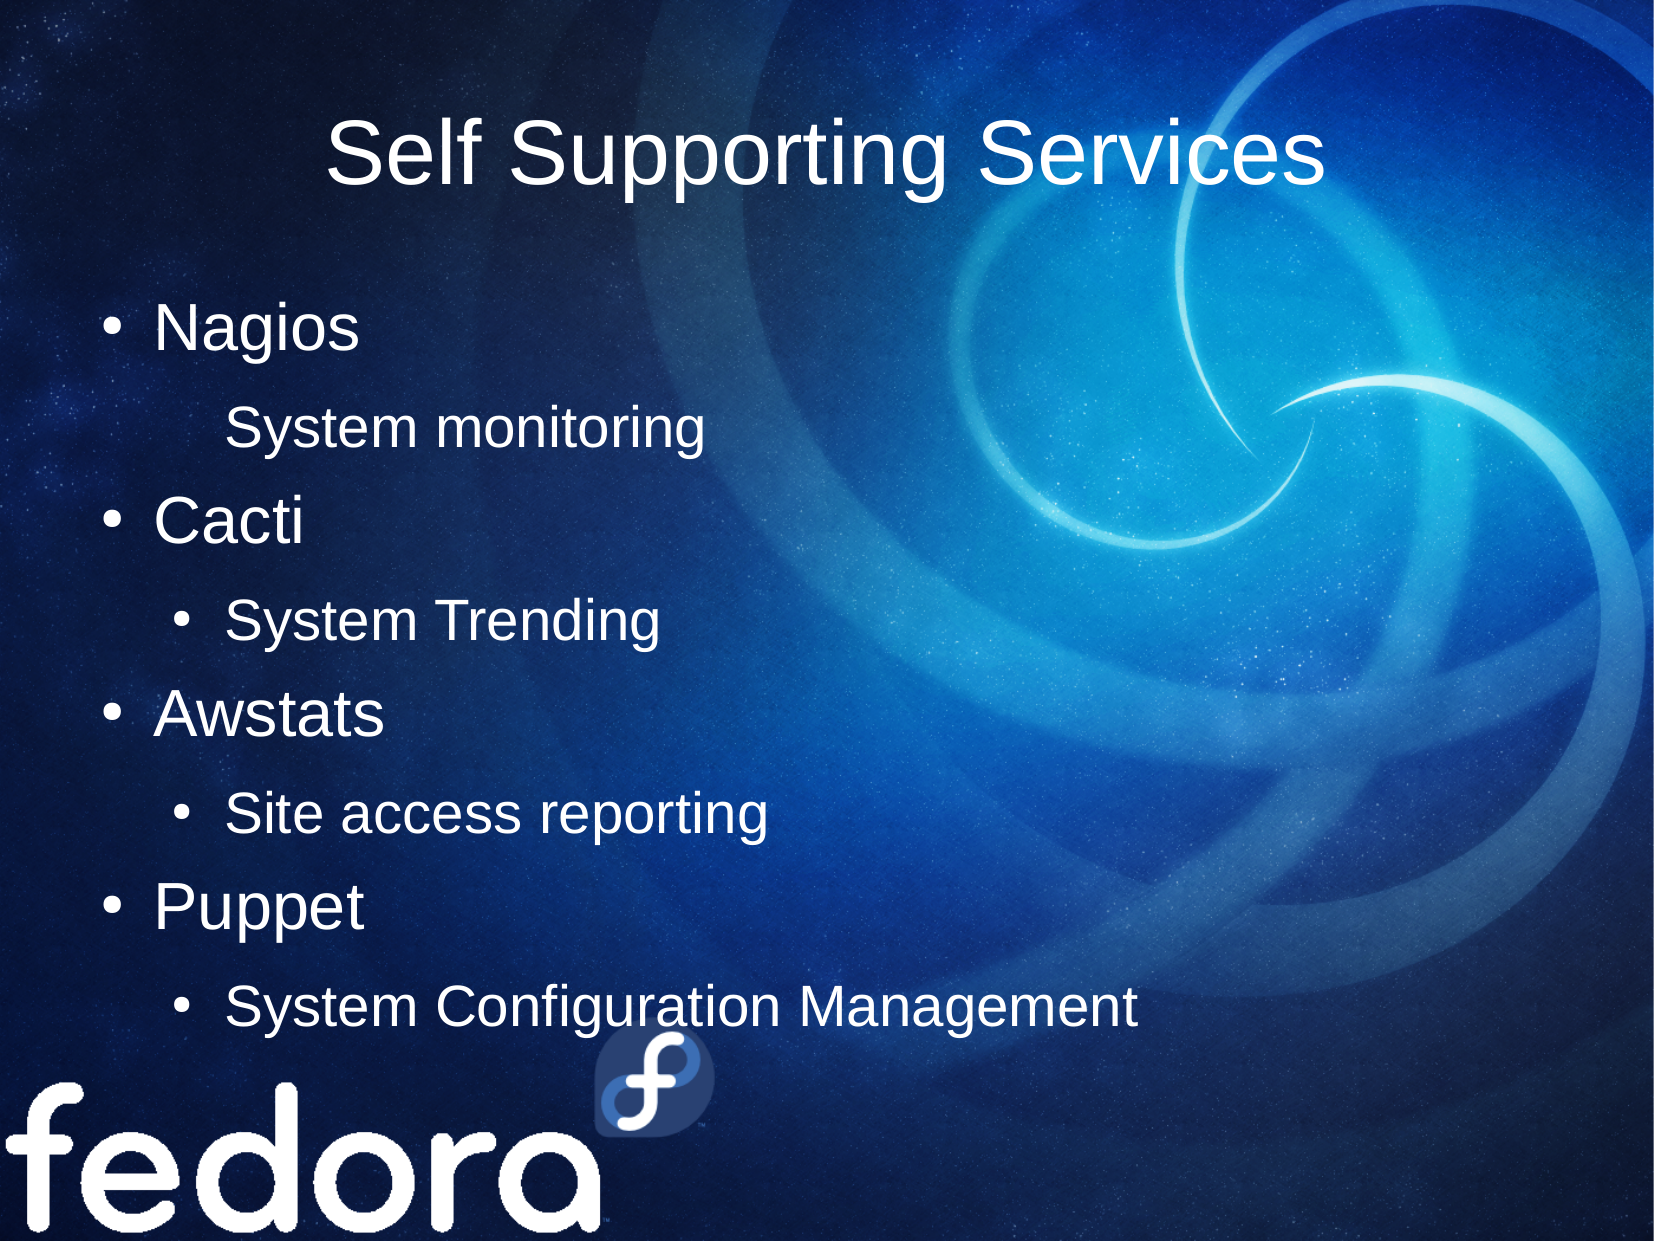

# Self Supporting Services
Nagios
System monitoring
Cacti
System Trending
Awstats
Site access reporting
Puppet
System Configuration Management